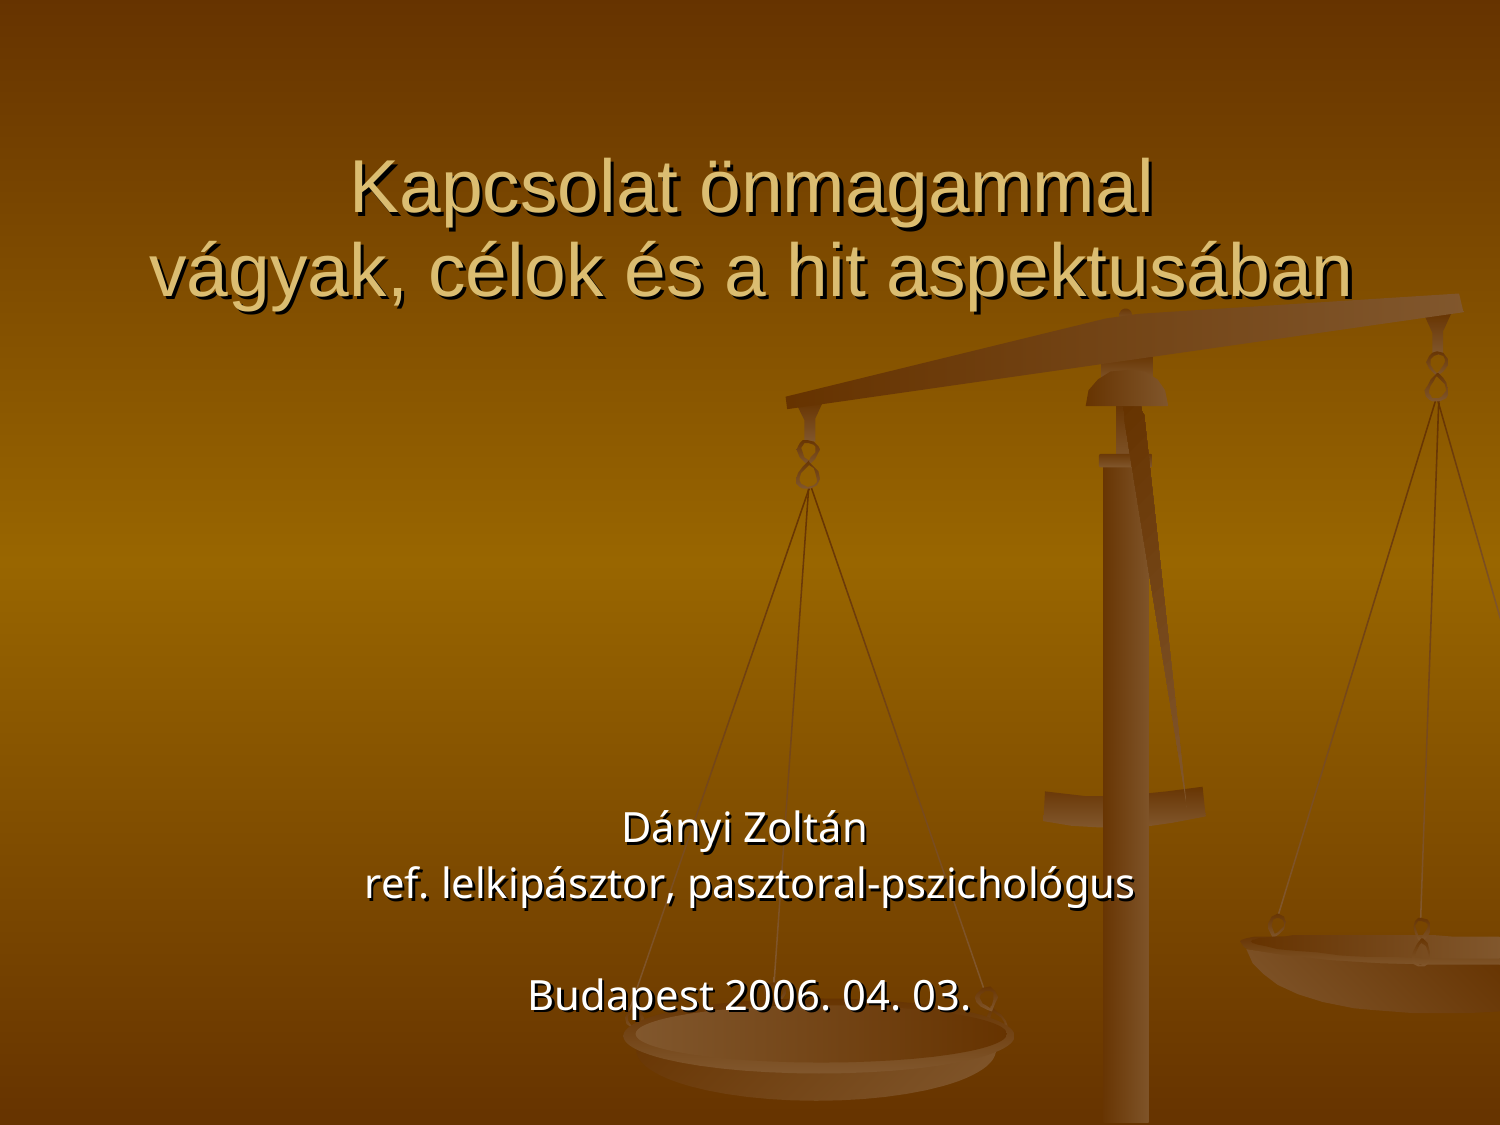

# Kapcsolat önmagammal vágyak, célok és a hit aspektusában
Dányi Zoltán
ref. lelkipásztor, pasztoral-pszichológus
Budapest 2006. 04. 03.